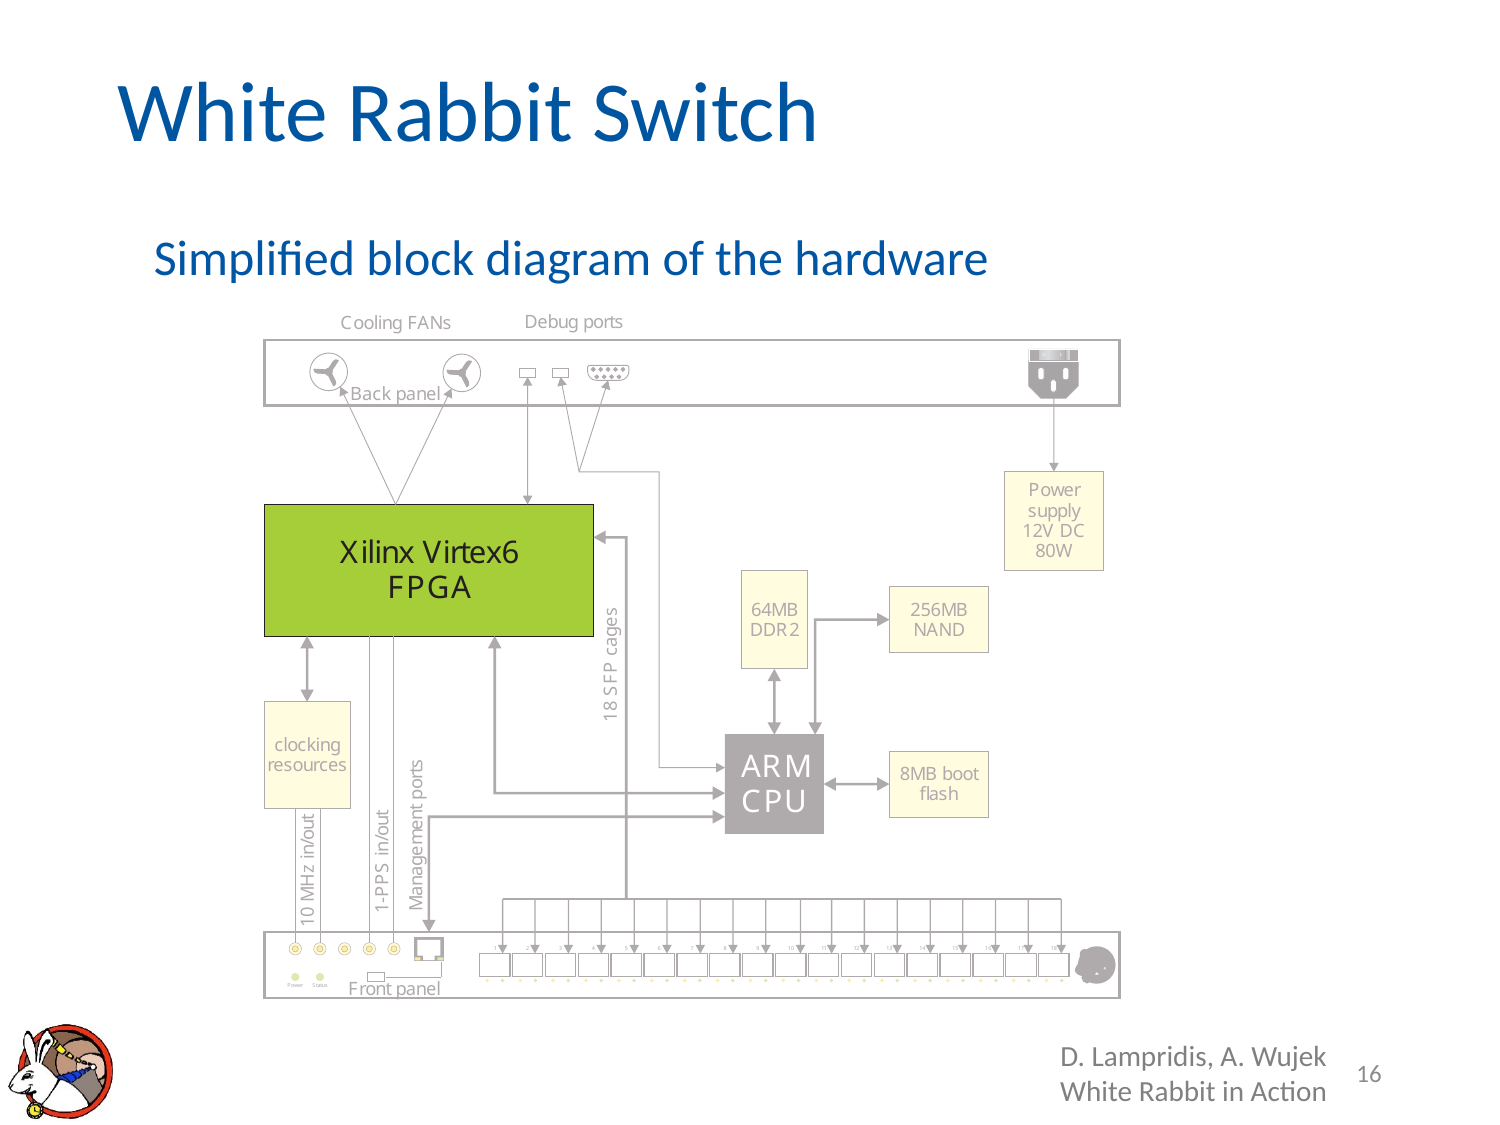

White Rabbit Switch
Simplified block diagram of the hardware